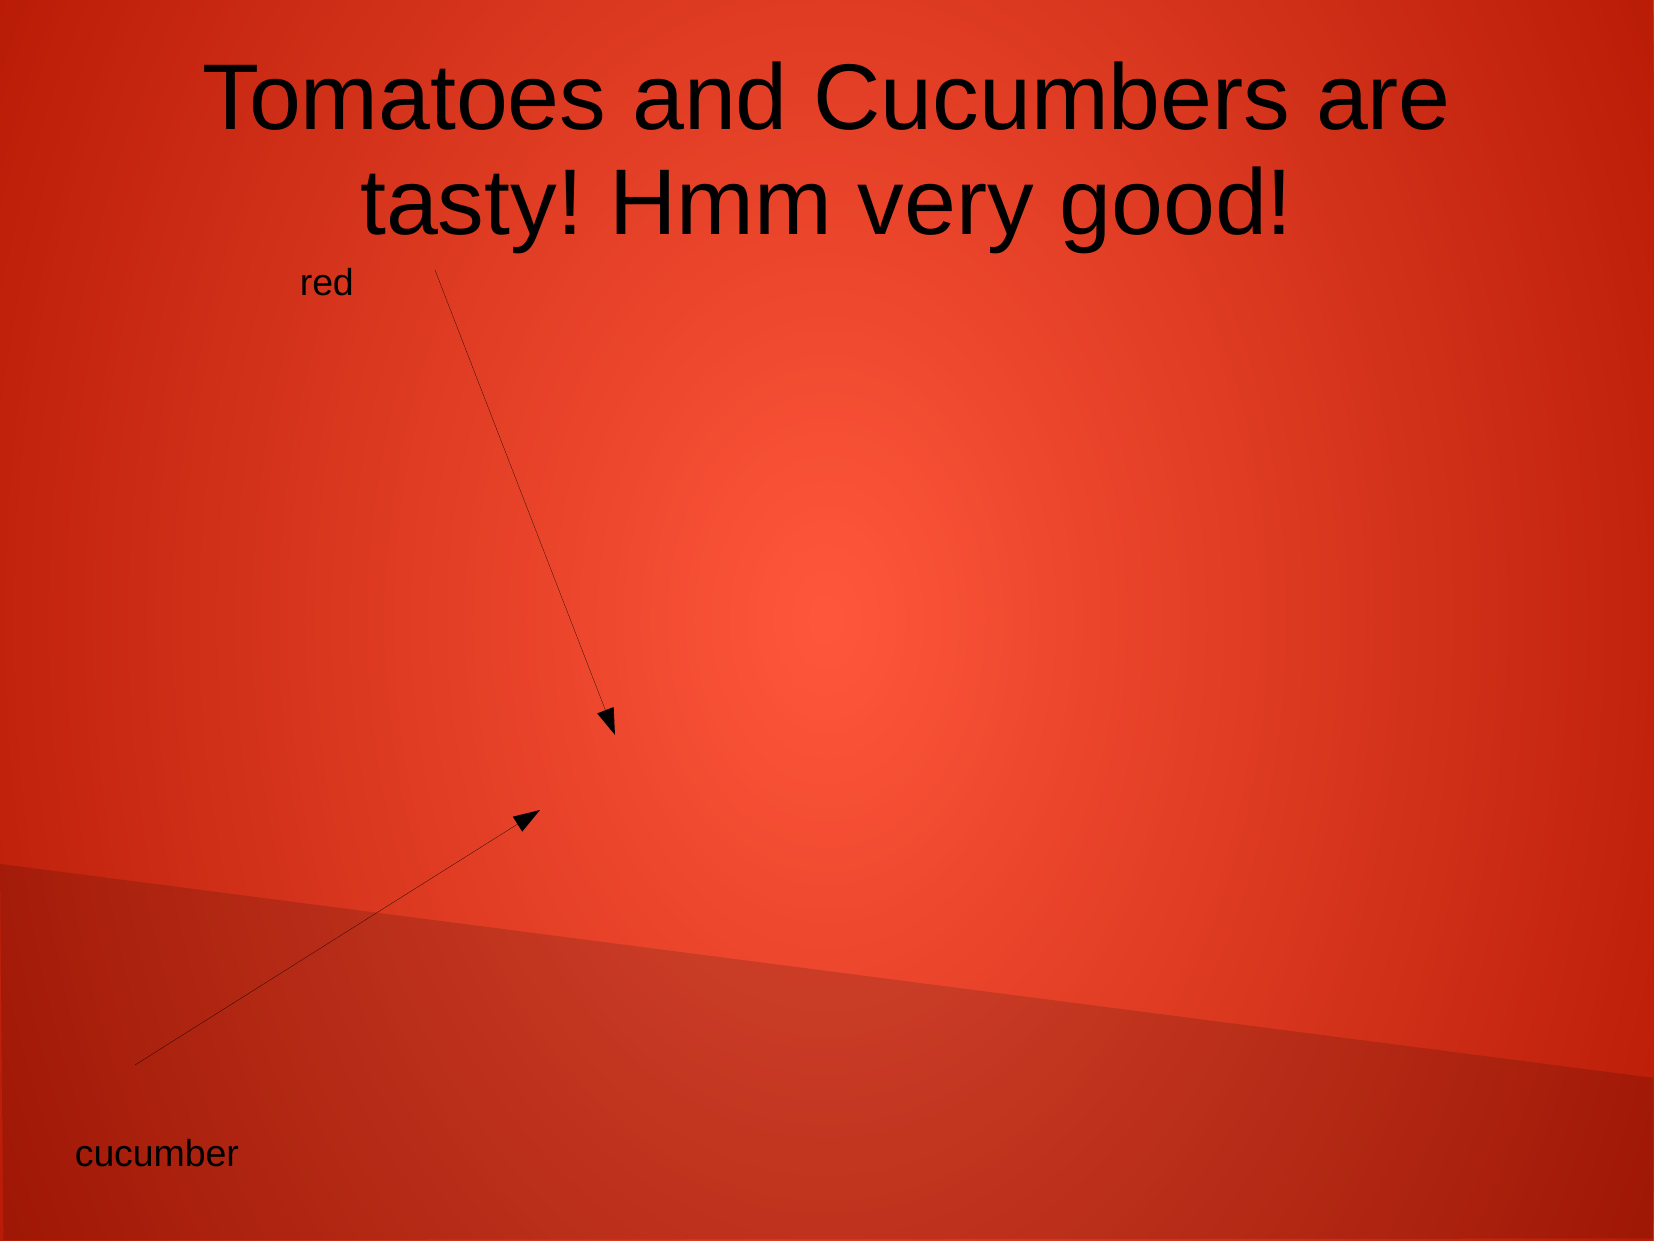

# Tomatoes and Cucumbers are tasty! Hmm very good!
red
cucumber